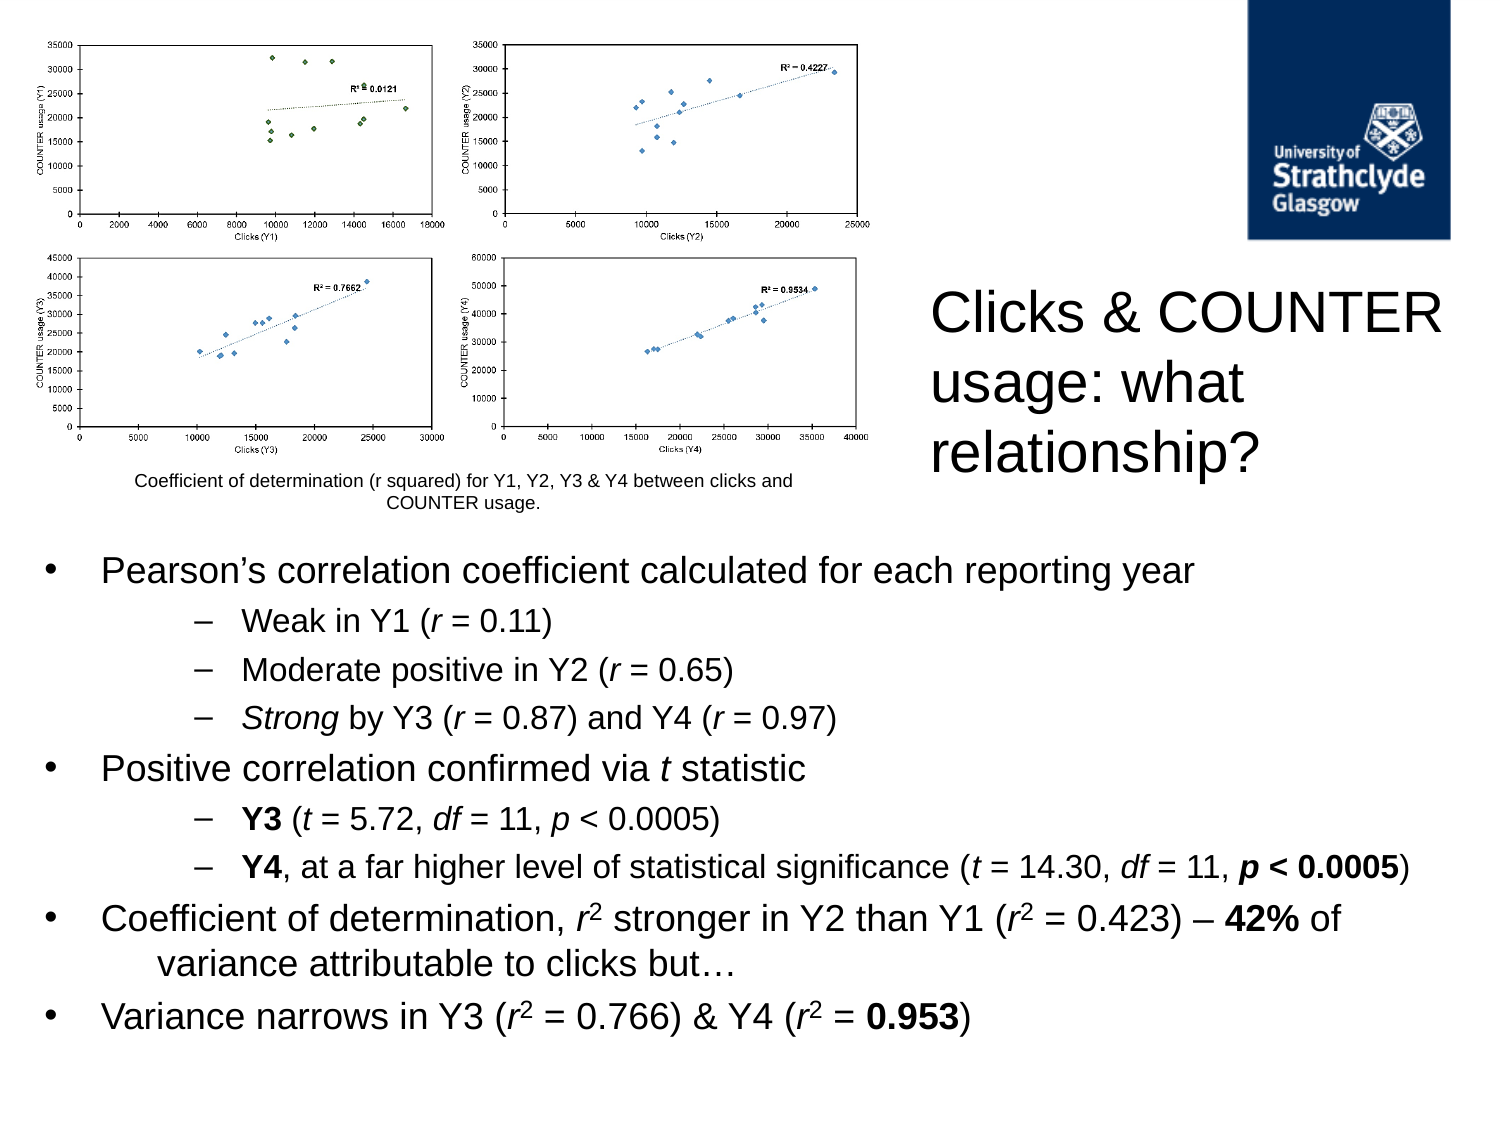

Clicks & COUNTER usage: what relationship?
Coefficient of determination (r squared) for Y1, Y2, Y3 & Y4 between clicks and COUNTER usage.
# Pearson’s correlation coefficient calculated for each reporting year
Weak in Y1 (r = 0.11)
Moderate positive in Y2 (r = 0.65)
Strong by Y3 (r = 0.87) and Y4 (r = 0.97)
Positive correlation confirmed via t statistic
Y3 (t = 5.72, df = 11, p < 0.0005)
Y4, at a far higher level of statistical significance (t = 14.30, df = 11, p < 0.0005)
Coefficient of determination, r2 stronger in Y2 than Y1 (r2 = 0.423) – 42% of variance attributable to clicks but…
Variance narrows in Y3 (r2 = 0.766) & Y4 (r2 = 0.953)